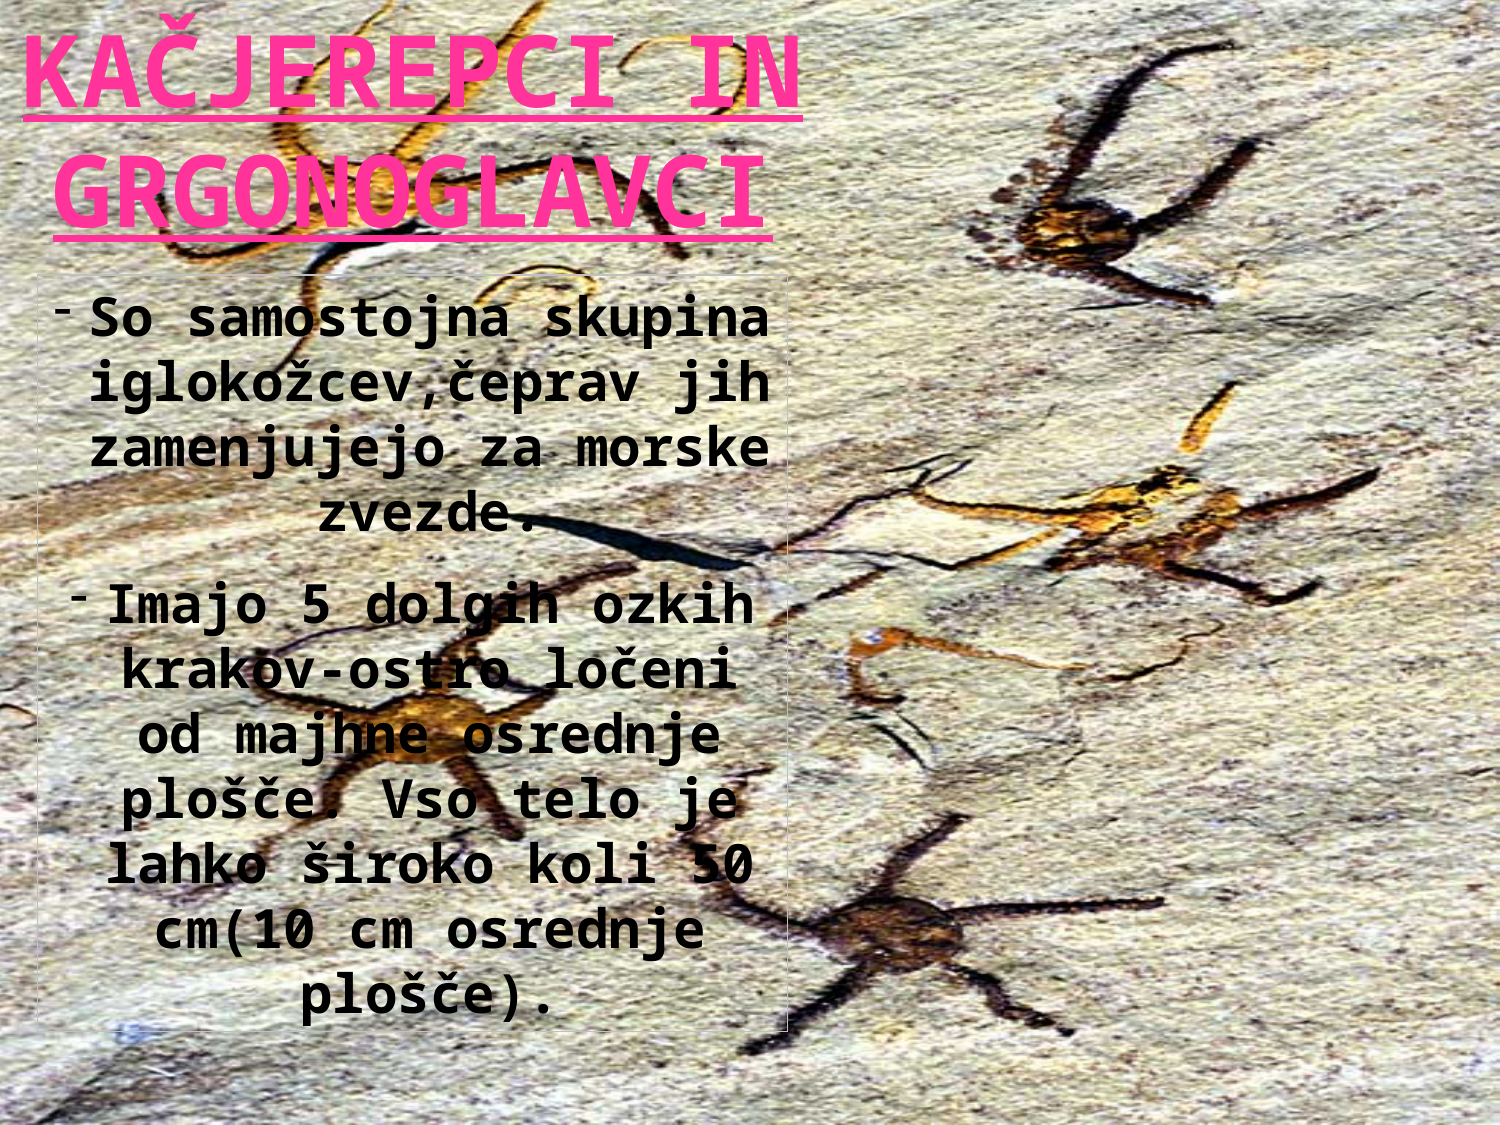

KAČJEREPCI IN GRGONOGLAVCI
So samostojna skupina iglokožcev,čeprav jih zamenjujejo za morske zvezde.
Imajo 5 dolgih ozkih krakov-ostro ločeni od majhne osrednje plošče. Vso telo je lahko široko koli 50 cm(10 cm osrednje plošče).